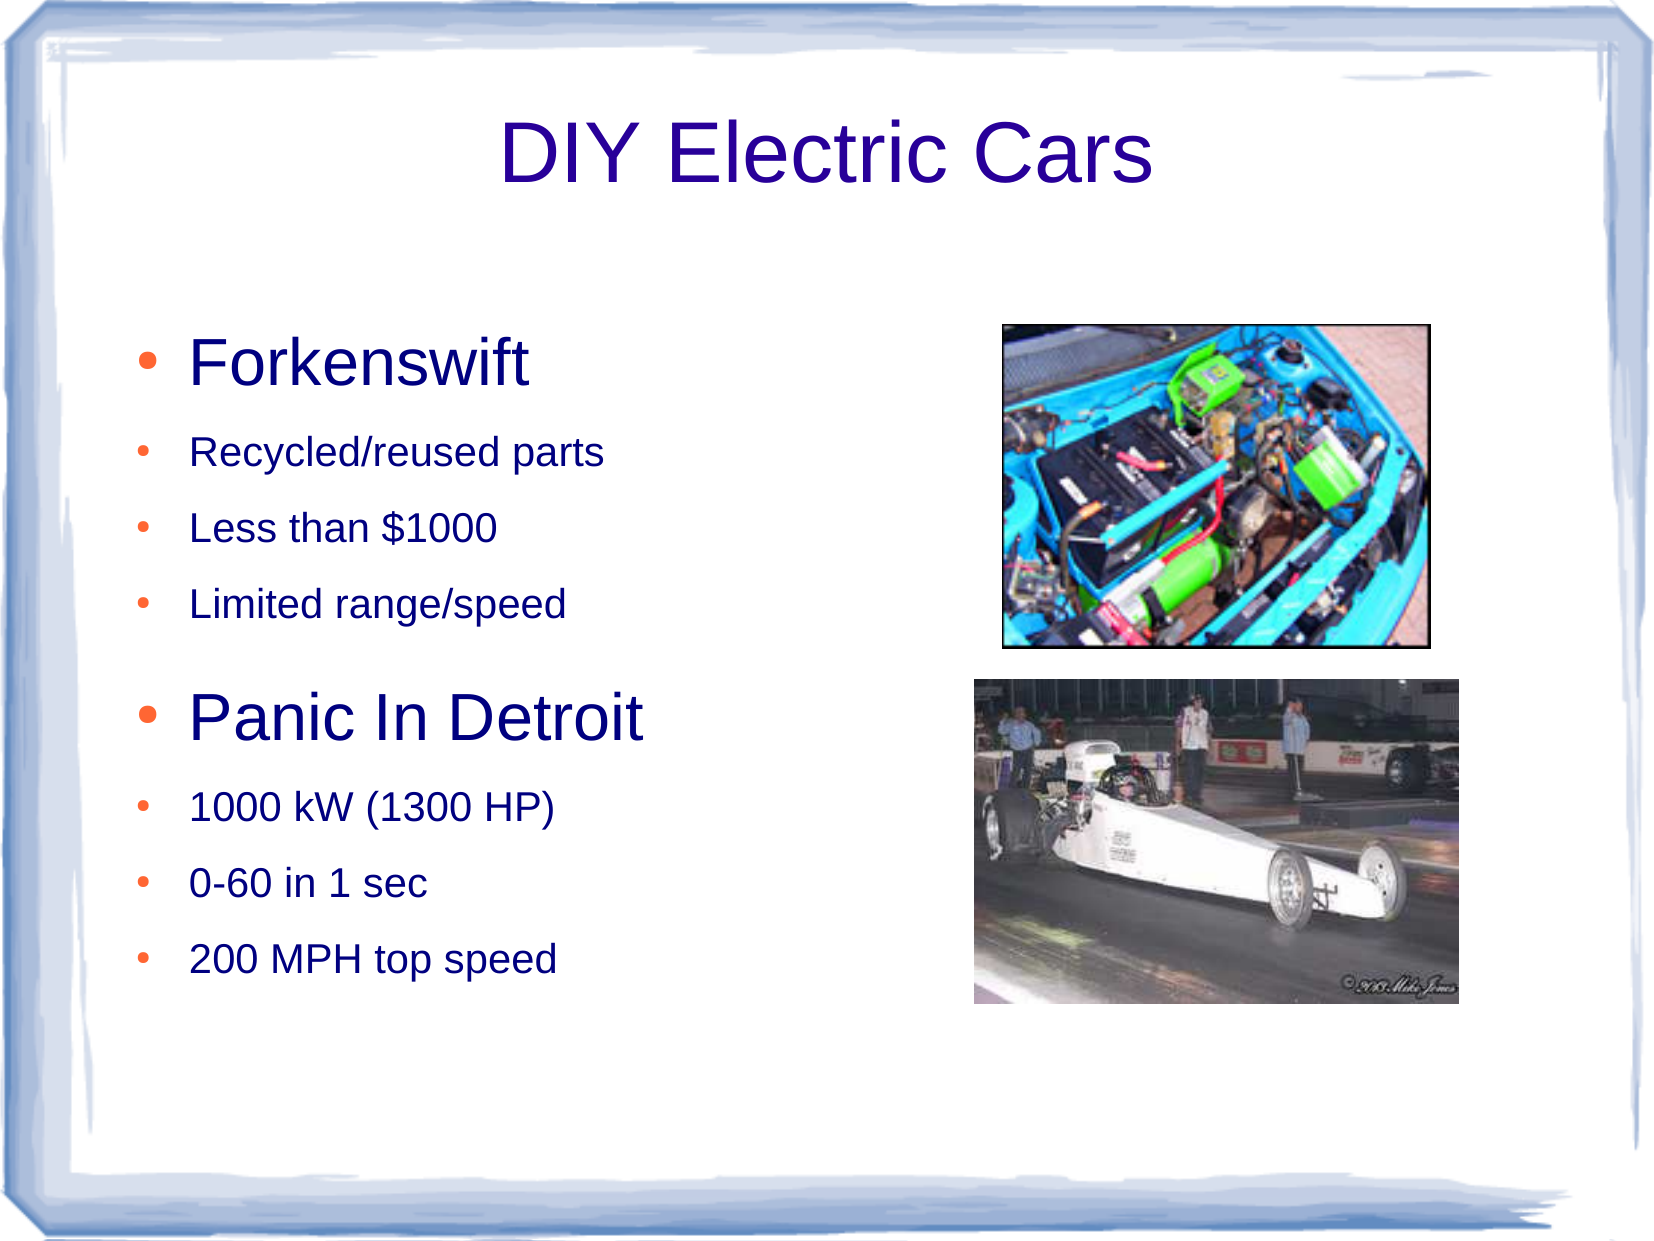

# DIY Electric Cars
Forkenswift
Recycled/reused parts
Less than $1000
Limited range/speed
Panic In Detroit
1000 kW (1300 HP)
0-60 in 1 sec
200 MPH top speed